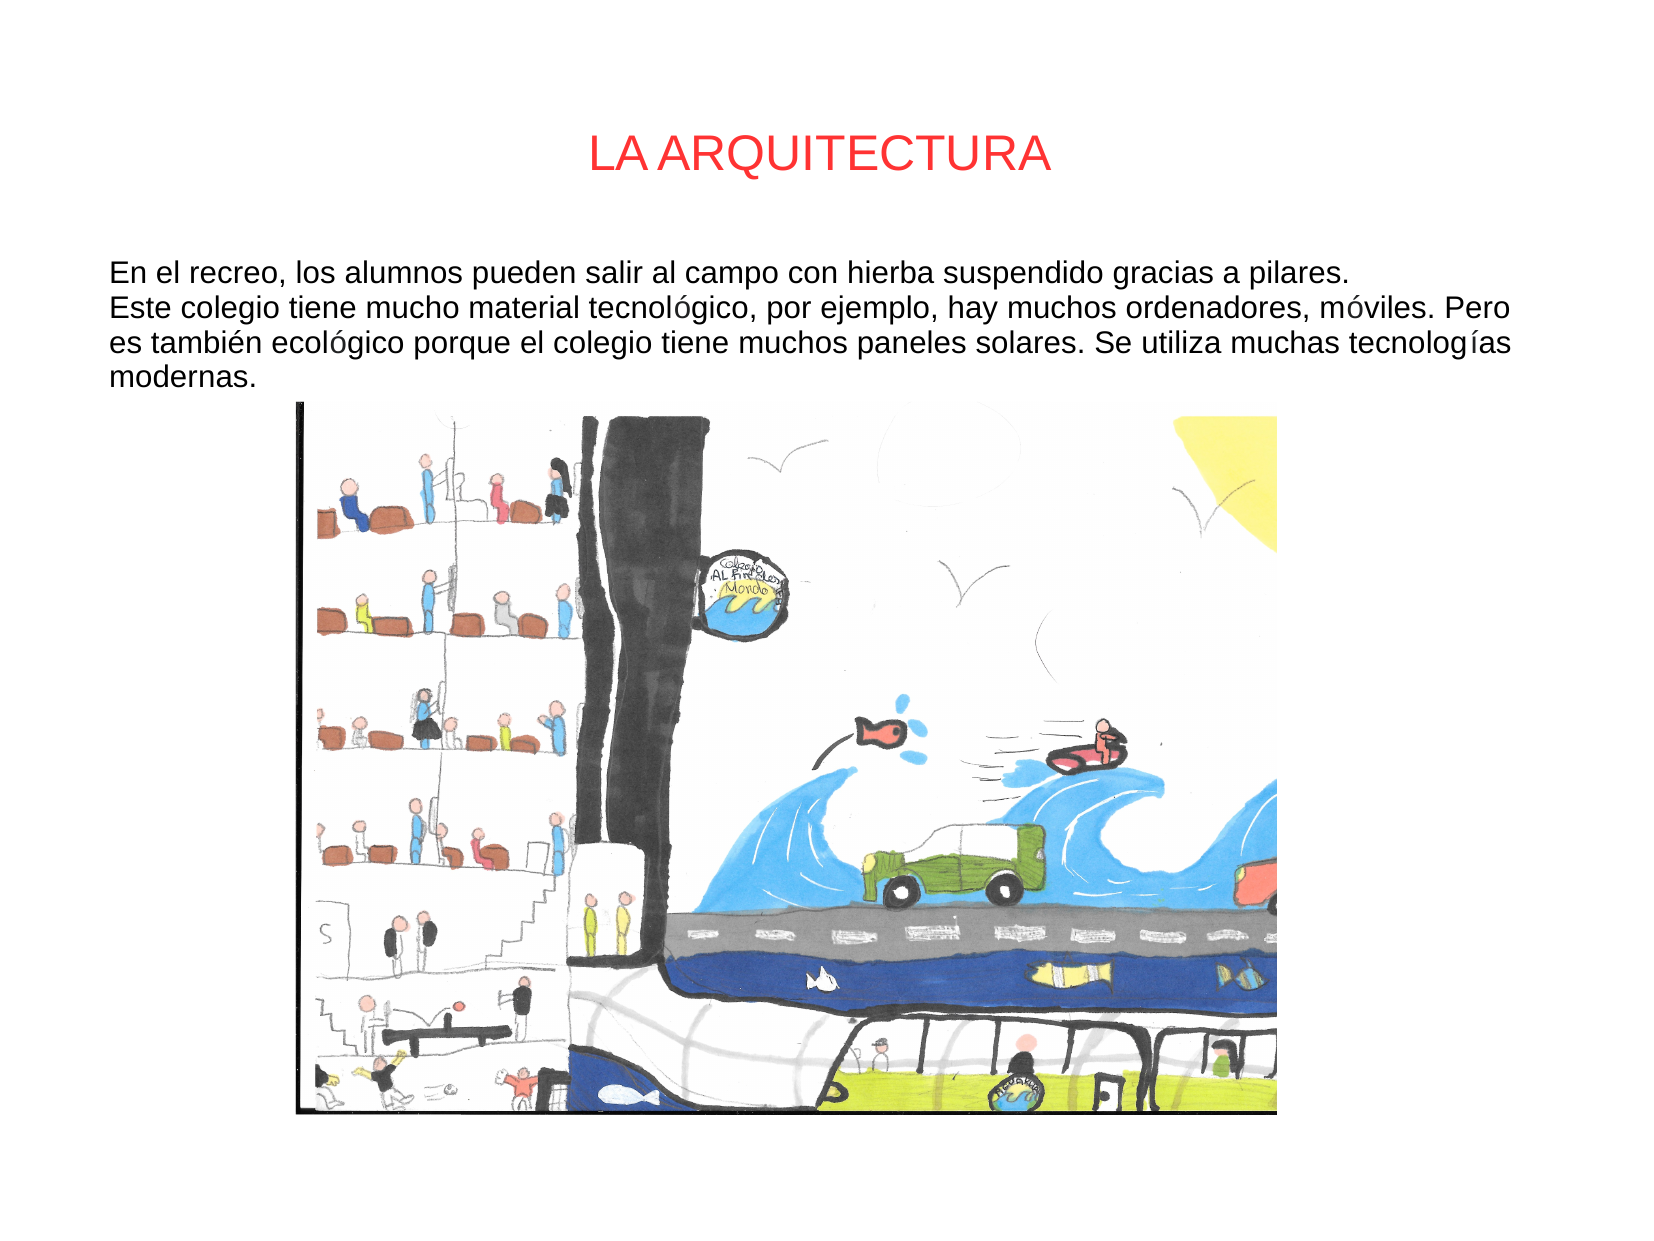

# LA ARQUITECTURA
En el recreo, los alumnos pueden salir al campo con hierba suspendido gracias a pilares.
Este colegio tiene mucho material tecnológico, por ejemplo, hay muchos ordenadores, móviles. Pero es también ecológico porque el colegio tiene muchos paneles solares. Se utiliza muchas tecnologías modernas.